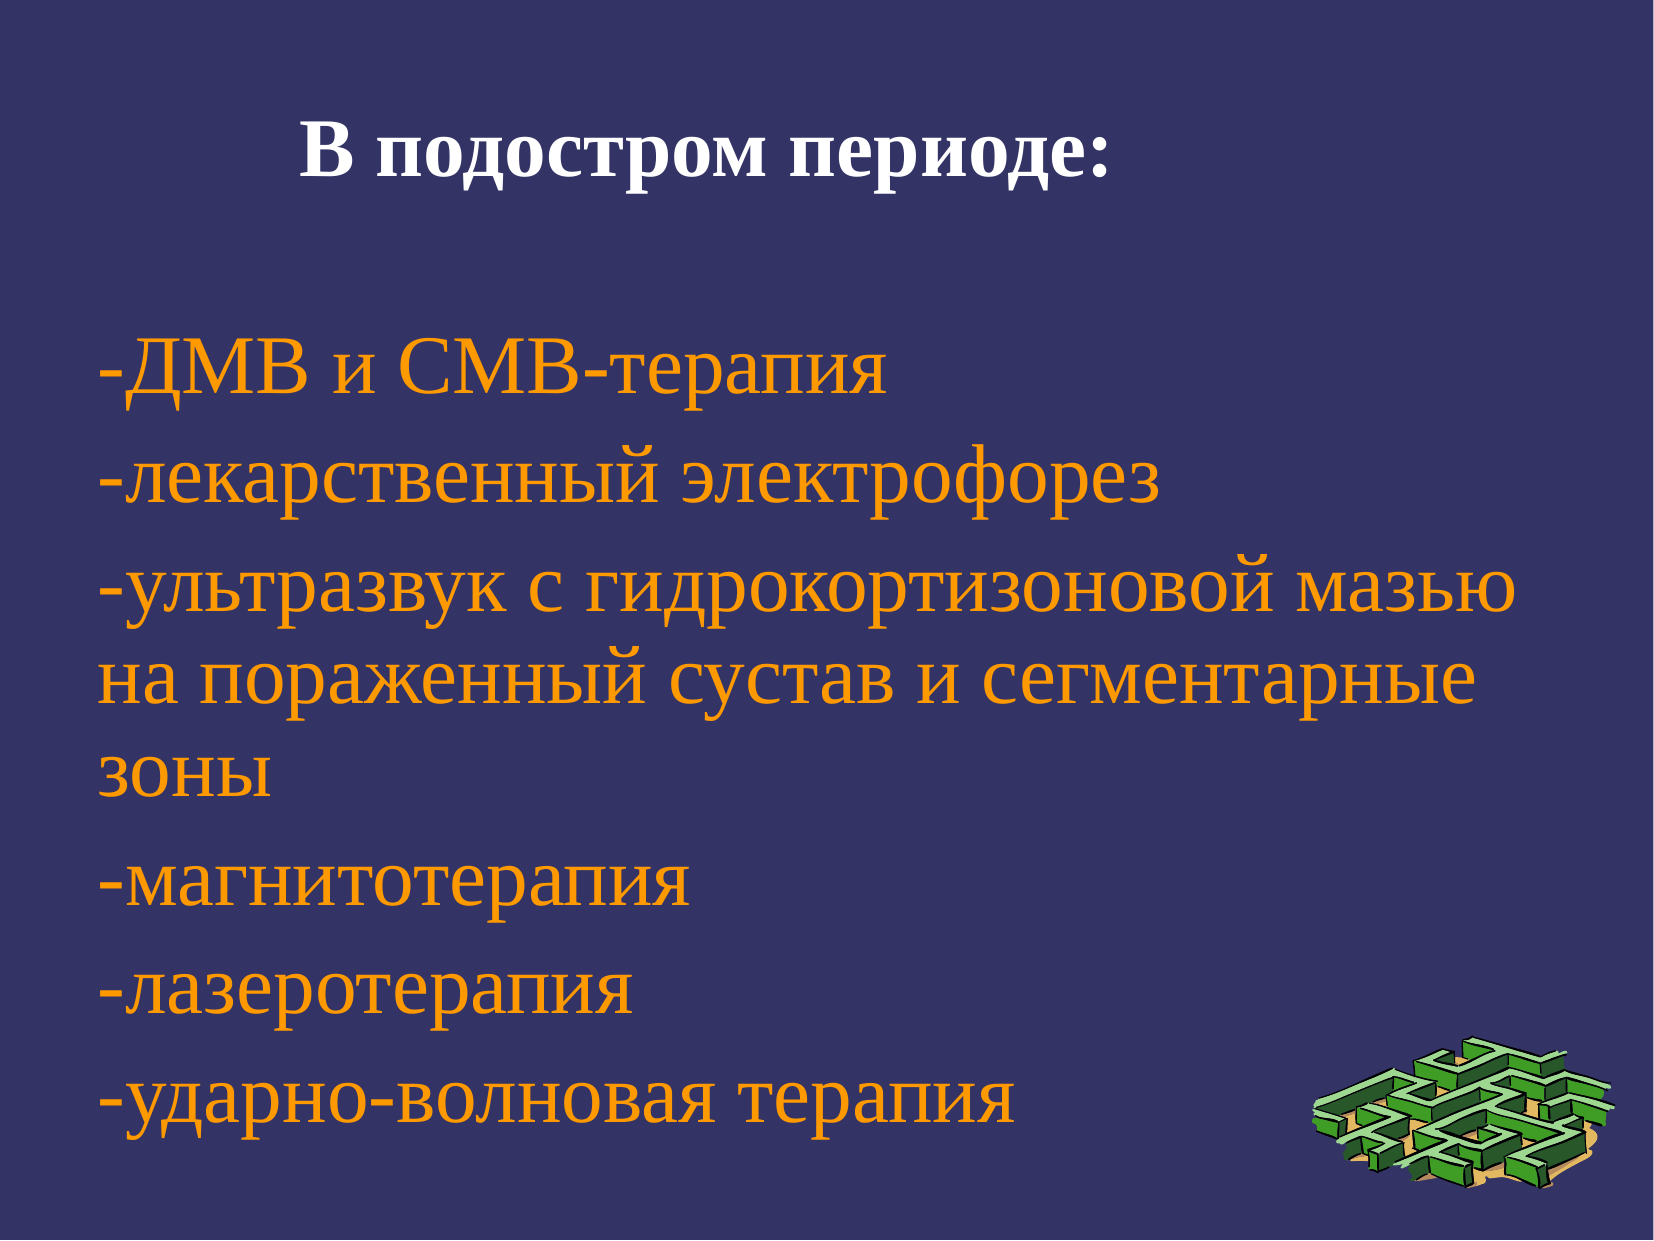

В подостром периоде:
-ДМВ и СМВ-терапия
-лекарственный электрофорез
-ультразвук с гидрокортизоновой мазью на пораженный сустав и сегментарные зоны
-магнитотерапия
-лазеротерапия
-ударно-волновая терапия